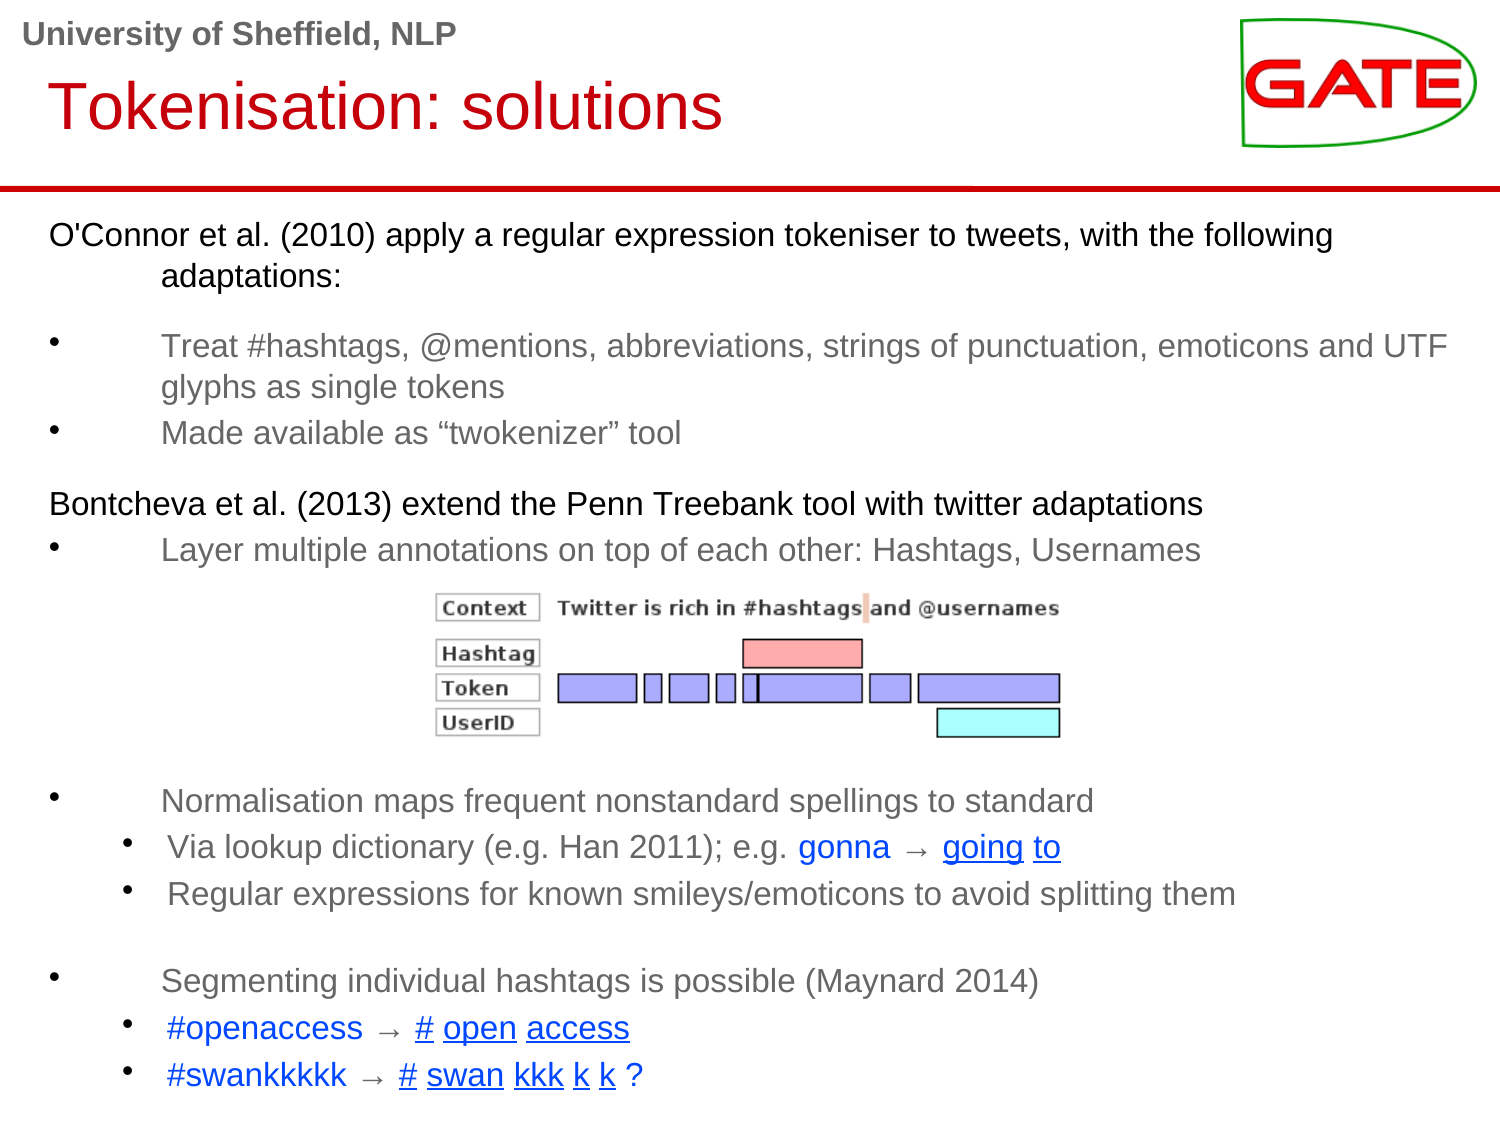

Tokenisation: solutions
O'Connor et al. (2010) apply a regular expression tokeniser to tweets, with the following adaptations:
Treat #hashtags, @mentions, abbreviations, strings of punctuation, emoticons and UTF glyphs as single tokens
Made available as “twokenizer” tool
Bontcheva et al. (2013) extend the Penn Treebank tool with twitter adaptations
Layer multiple annotations on top of each other: Hashtags, Usernames
Normalisation maps frequent nonstandard spellings to standard
Via lookup dictionary (e.g. Han 2011); e.g. gonna → going to
Regular expressions for known smileys/emoticons to avoid splitting them
Segmenting individual hashtags is possible (Maynard 2014)
#openaccess → # open access
#swankkkkk → # swan kkk k k ?